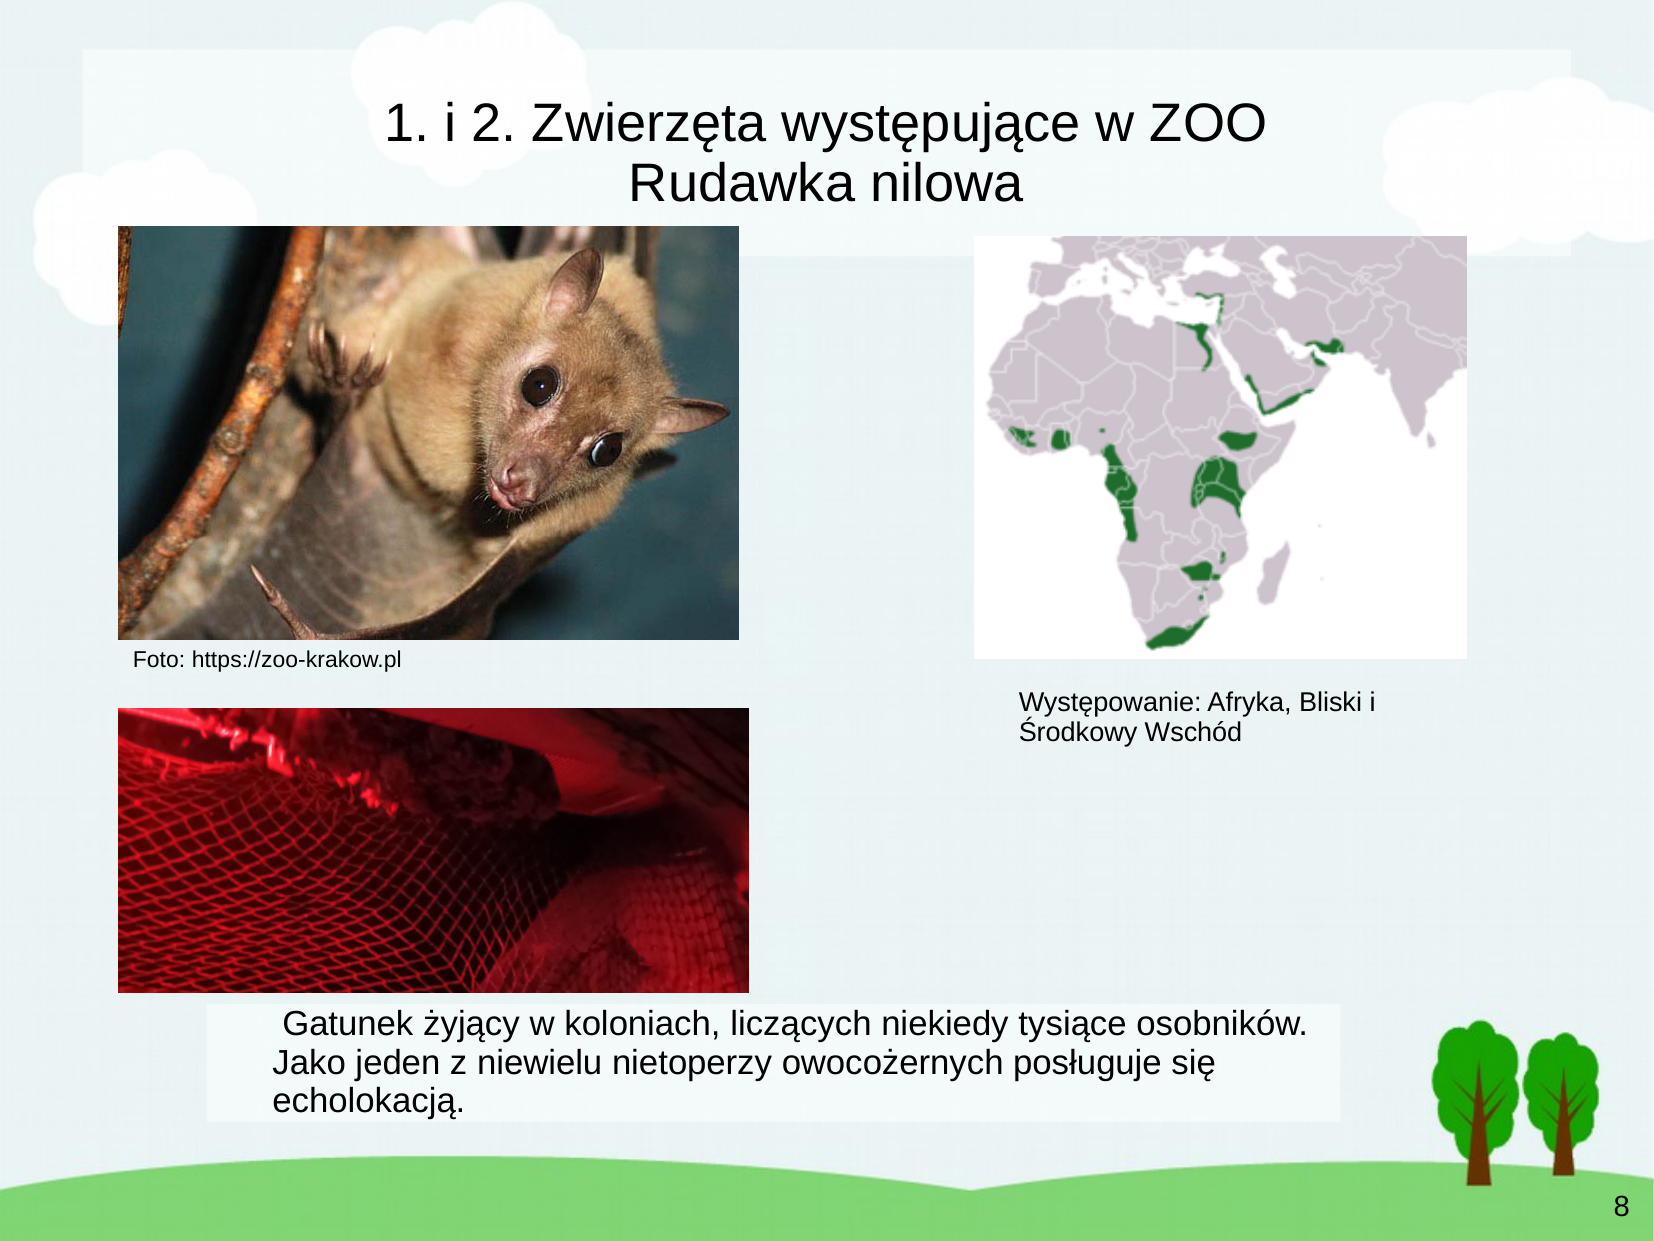

# 1. i 2. Zwierzęta występujące w ZOO Rudawka nilowa
Foto: https://zoo-krakow.pl
Występowanie: Afryka, Bliski i Środkowy Wschód
 Gatunek żyjący w koloniach, liczących niekiedy tysiące osobników. Jako jeden z niewielu nietoperzy owocożernych posługuje się echolokacją.
8